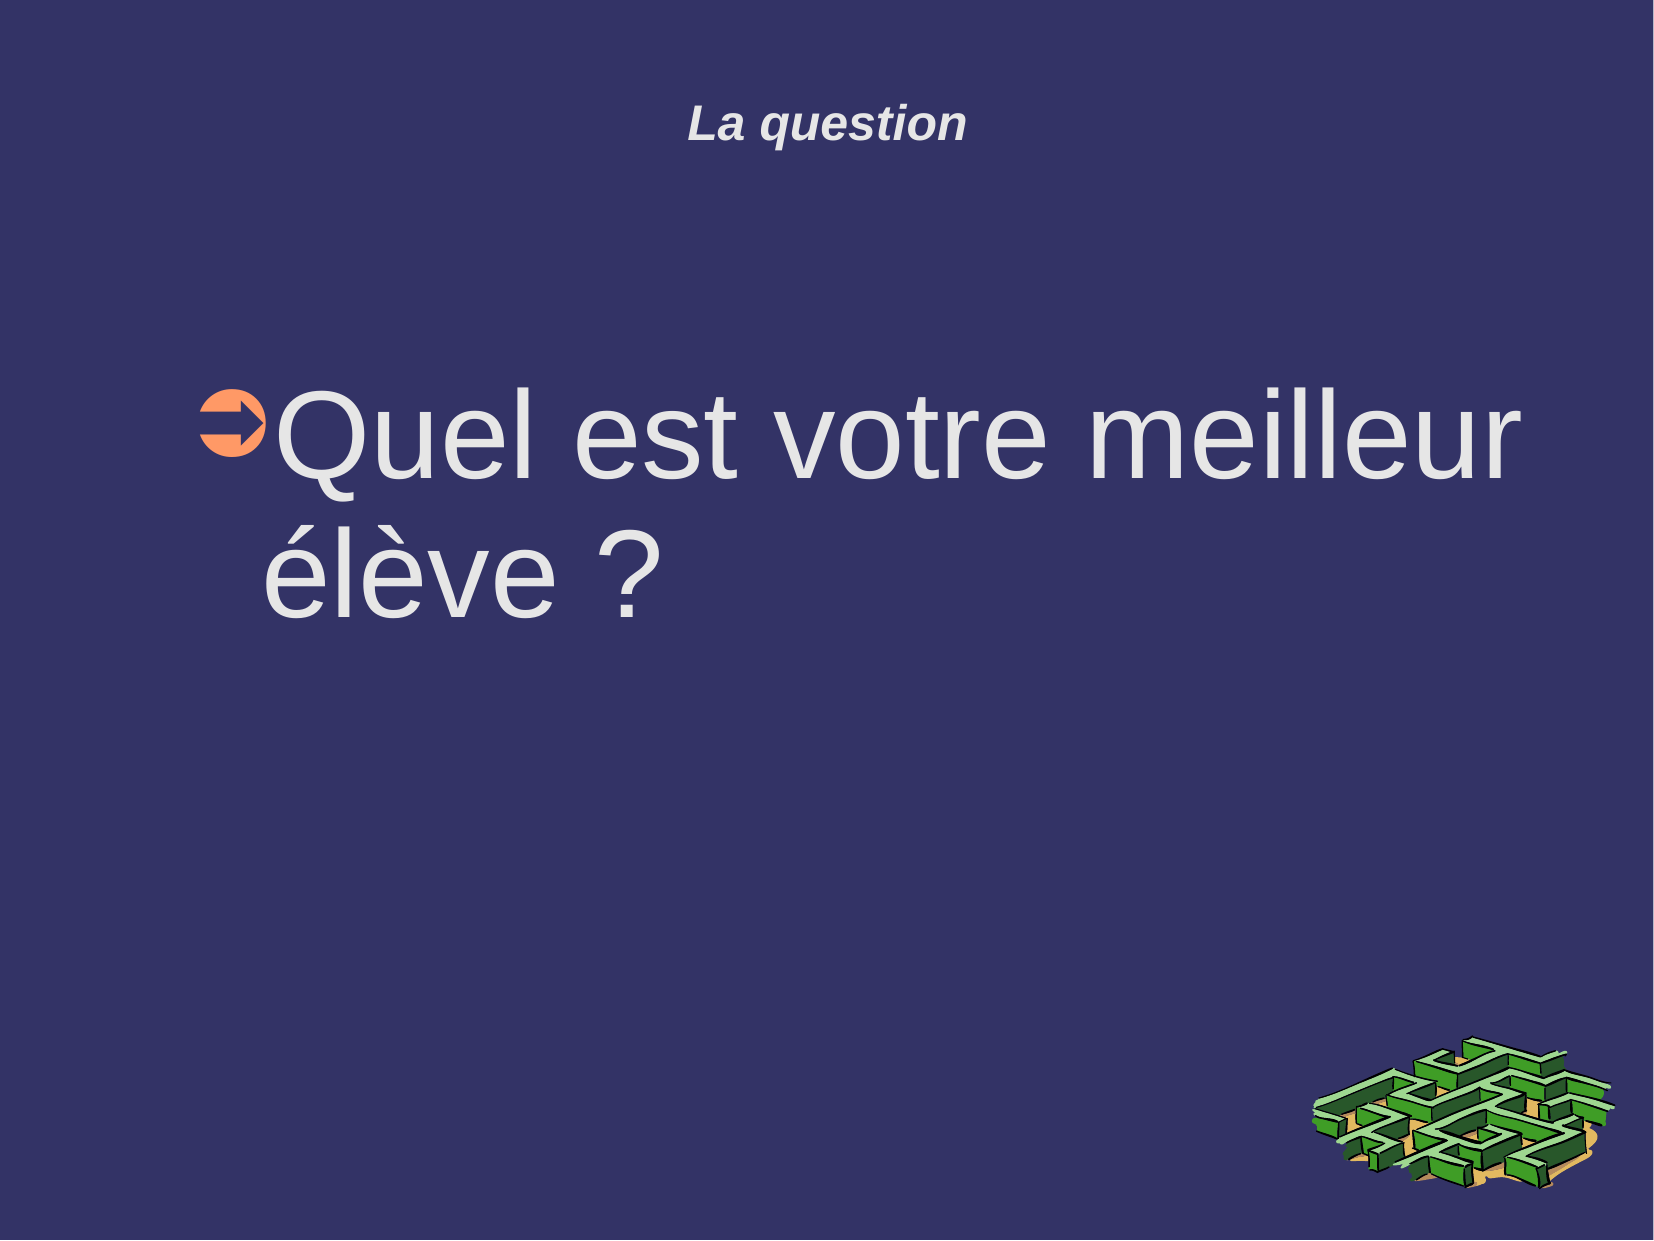

# La question
Quel est votre meilleur élève ?